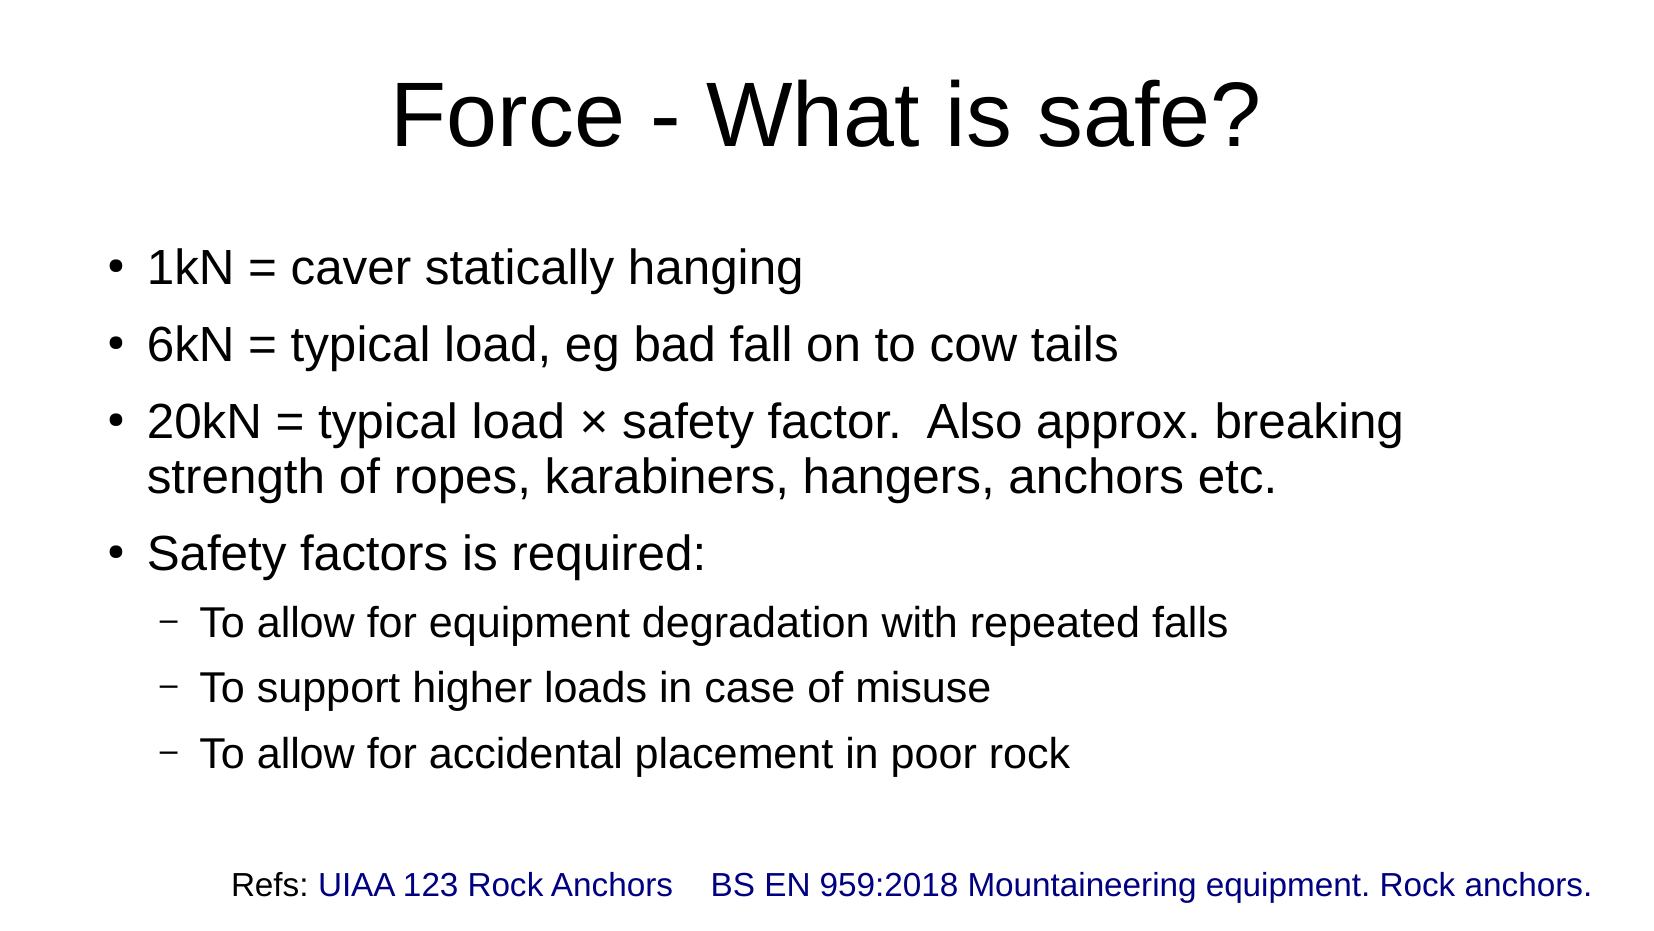

# Force - What is safe?
1kN = caver statically hanging
6kN = typical load, eg bad fall on to cow tails
20kN = typical load × safety factor. Also approx. breaking strength of ropes, karabiners, hangers, anchors etc.
Safety factors is required:
To allow for equipment degradation with repeated falls
To support higher loads in case of misuse
To allow for accidental placement in poor rock
Refs: UIAA 123 Rock Anchors BS EN 959:2018 Mountaineering equipment. Rock anchors.